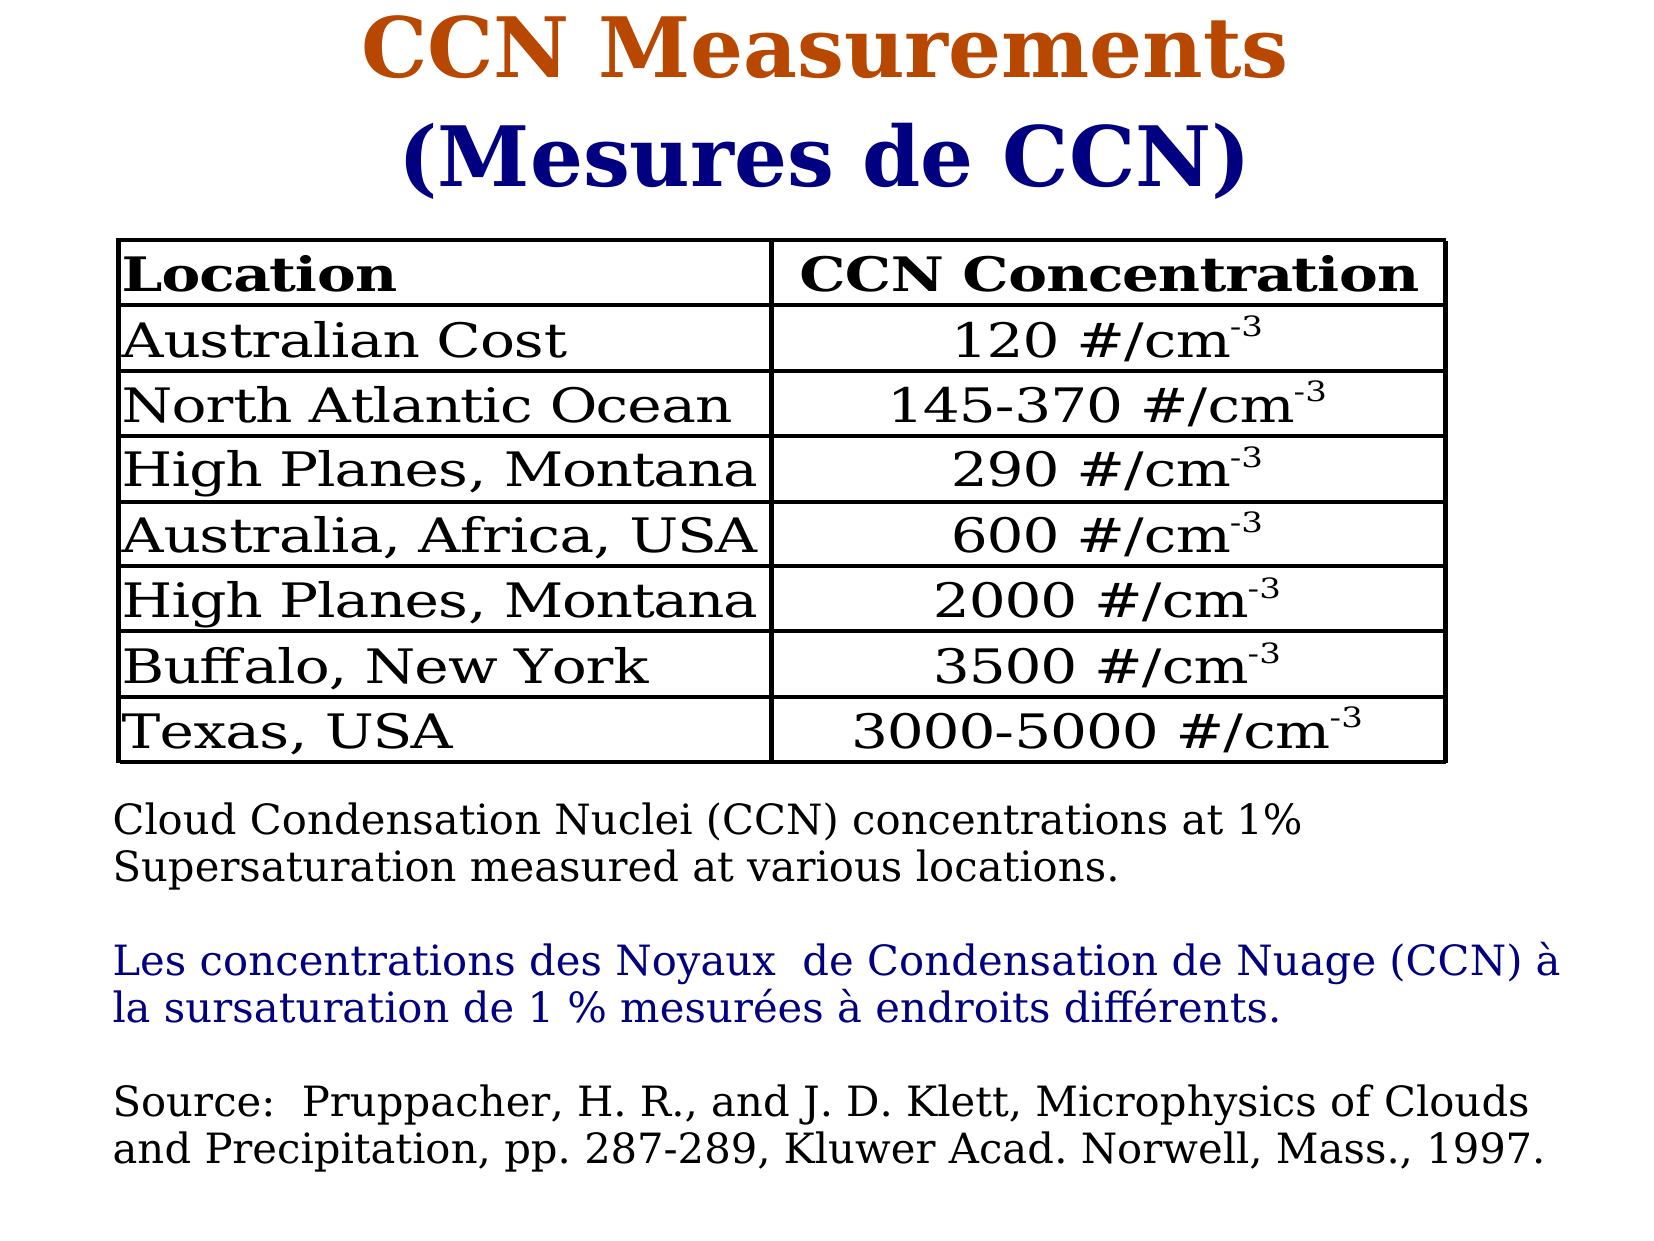

# CCN Measurements (Mesures de CCN)‏
Cloud Condensation Nuclei (CCN) concentrations at 1% Supersaturation measured at various locations.
Les concentrations des Noyaux de Condensation de Nuage (CCN) à la sursaturation de 1 % mesurées à endroits différents.
Source: Pruppacher, H. R., and J. D. Klett, Microphysics of Clouds and Precipitation, pp. 287-289, Kluwer Acad. Norwell, Mass., 1997.